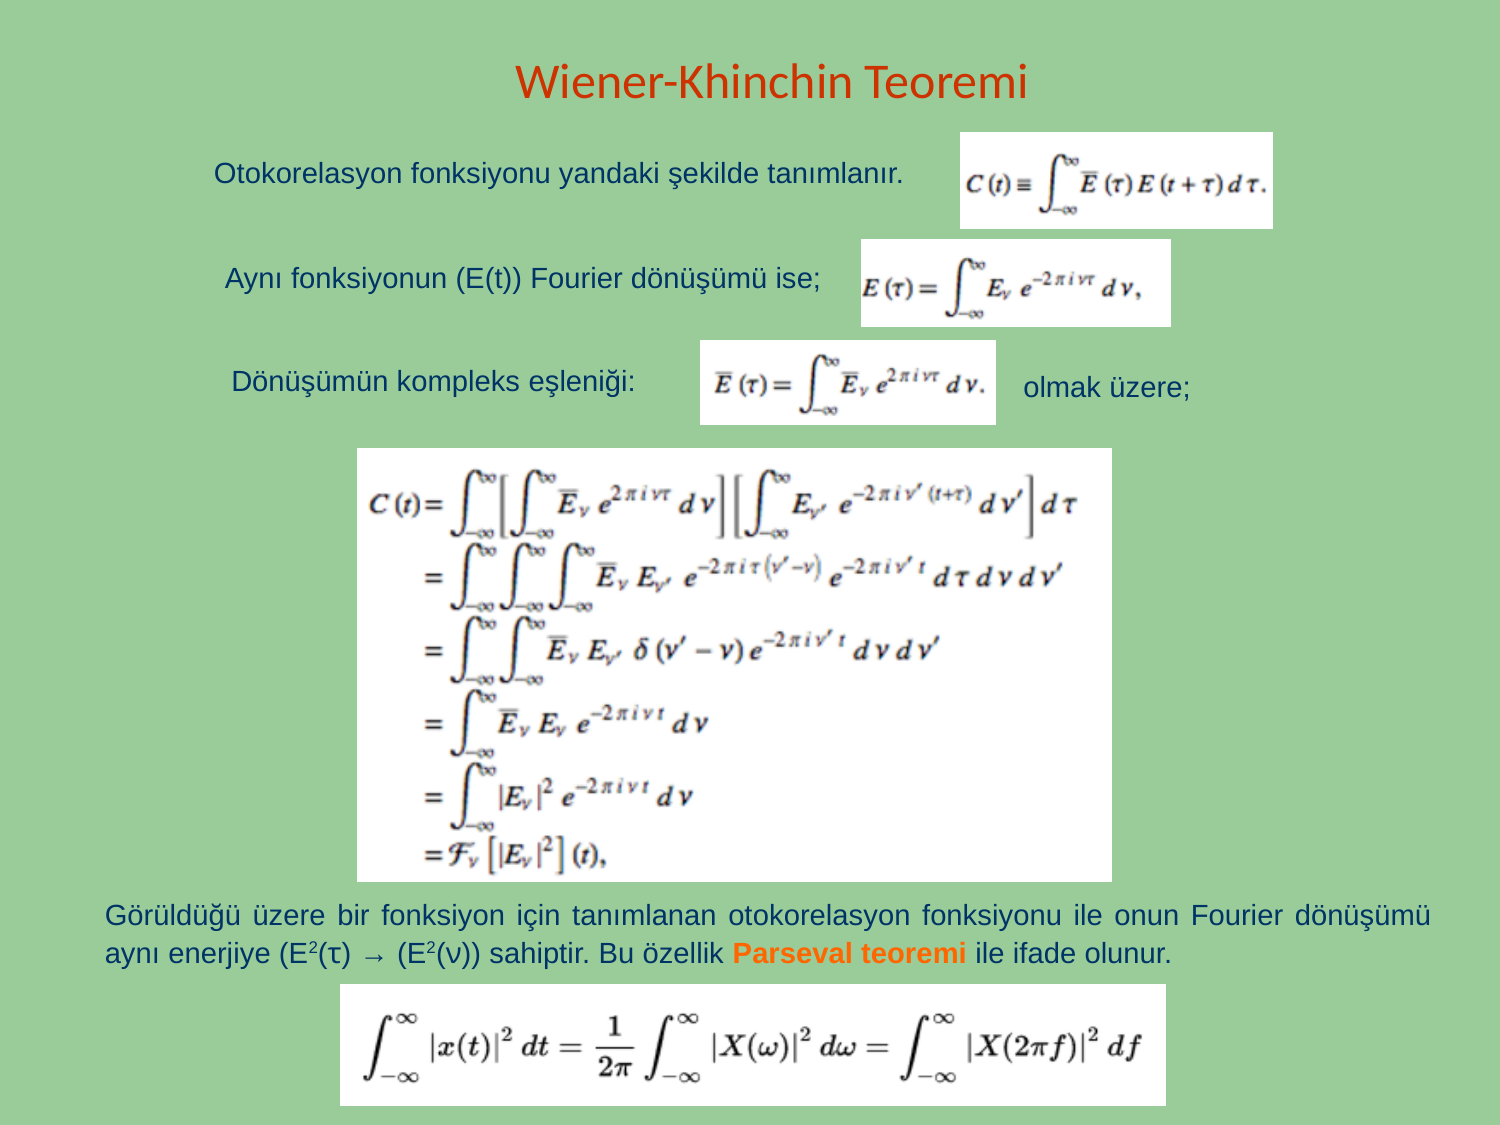

# Wiener-Khinchin Teoremi
Otokorelasyon fonksiyonu yandaki şekilde tanımlanır.
Aynı fonksiyonun (E(t)) Fourier dönüşümü ise;
Dönüşümün kompleks eşleniği:
olmak üzere;
Görüldüğü üzere bir fonksiyon için tanımlanan otokorelasyon fonksiyonu ile onun Fourier dönüşümü aynı enerjiye (E2(τ) → (E2(ν)) sahiptir. Bu özellik Parseval teoremi ile ifade olunur.